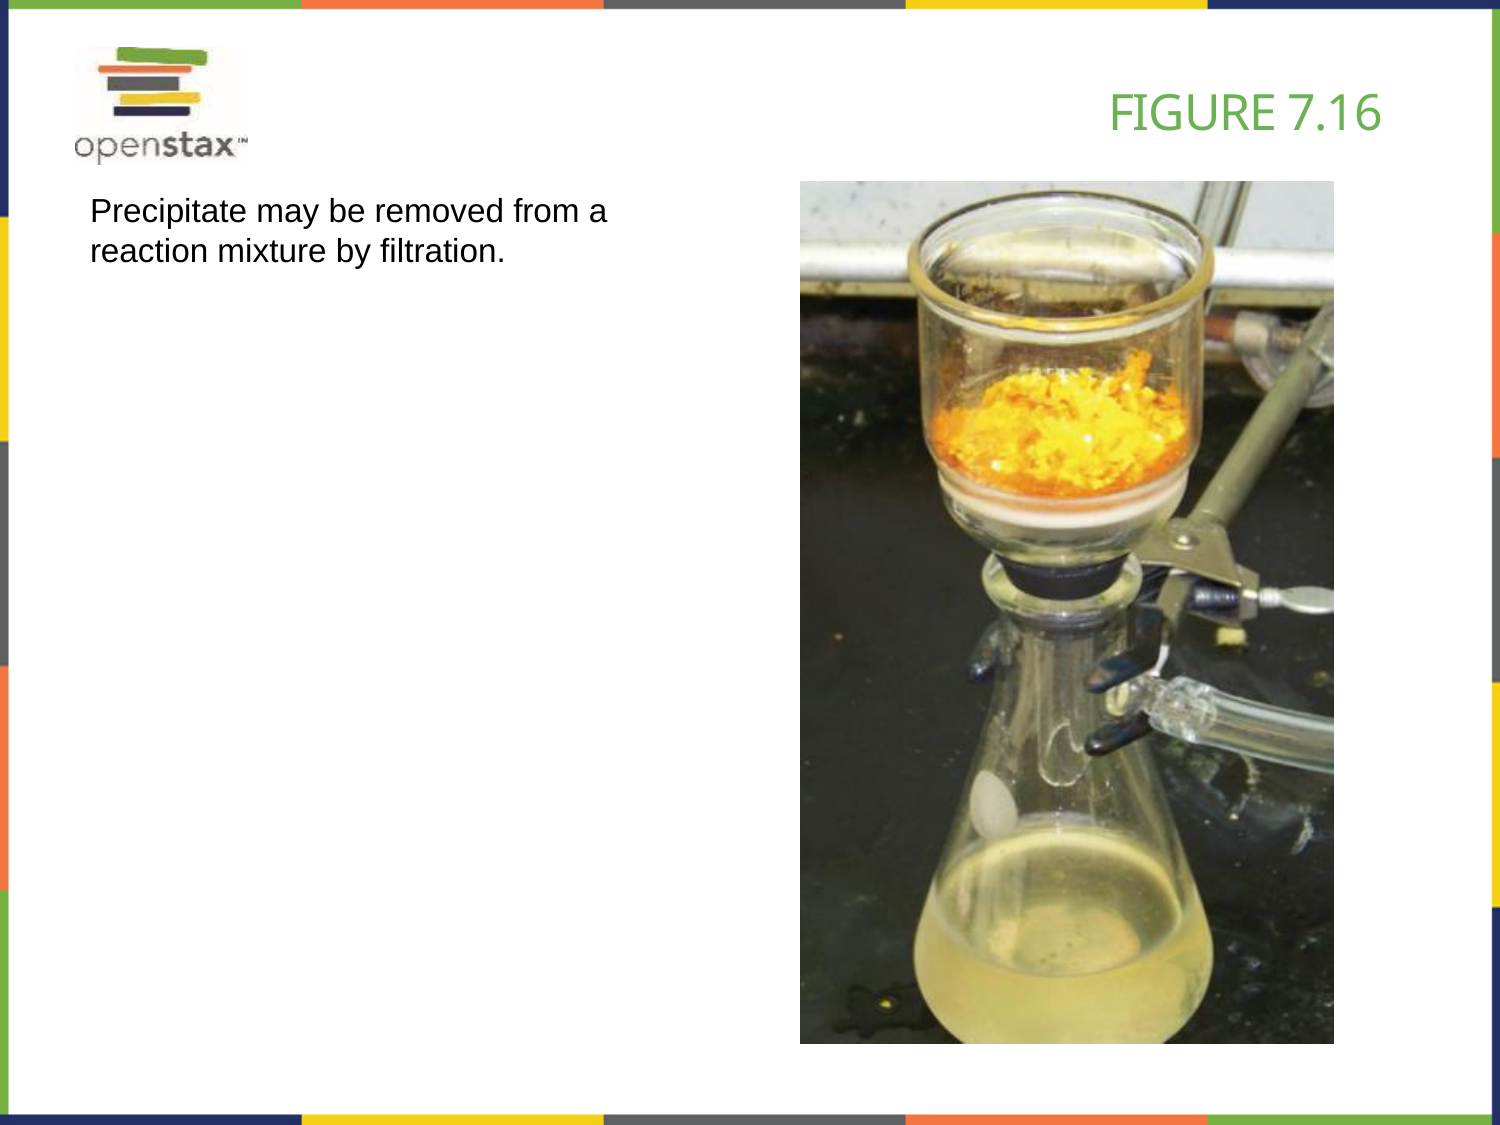

# Figure 7.16
Precipitate may be removed from a reaction mixture by filtration.